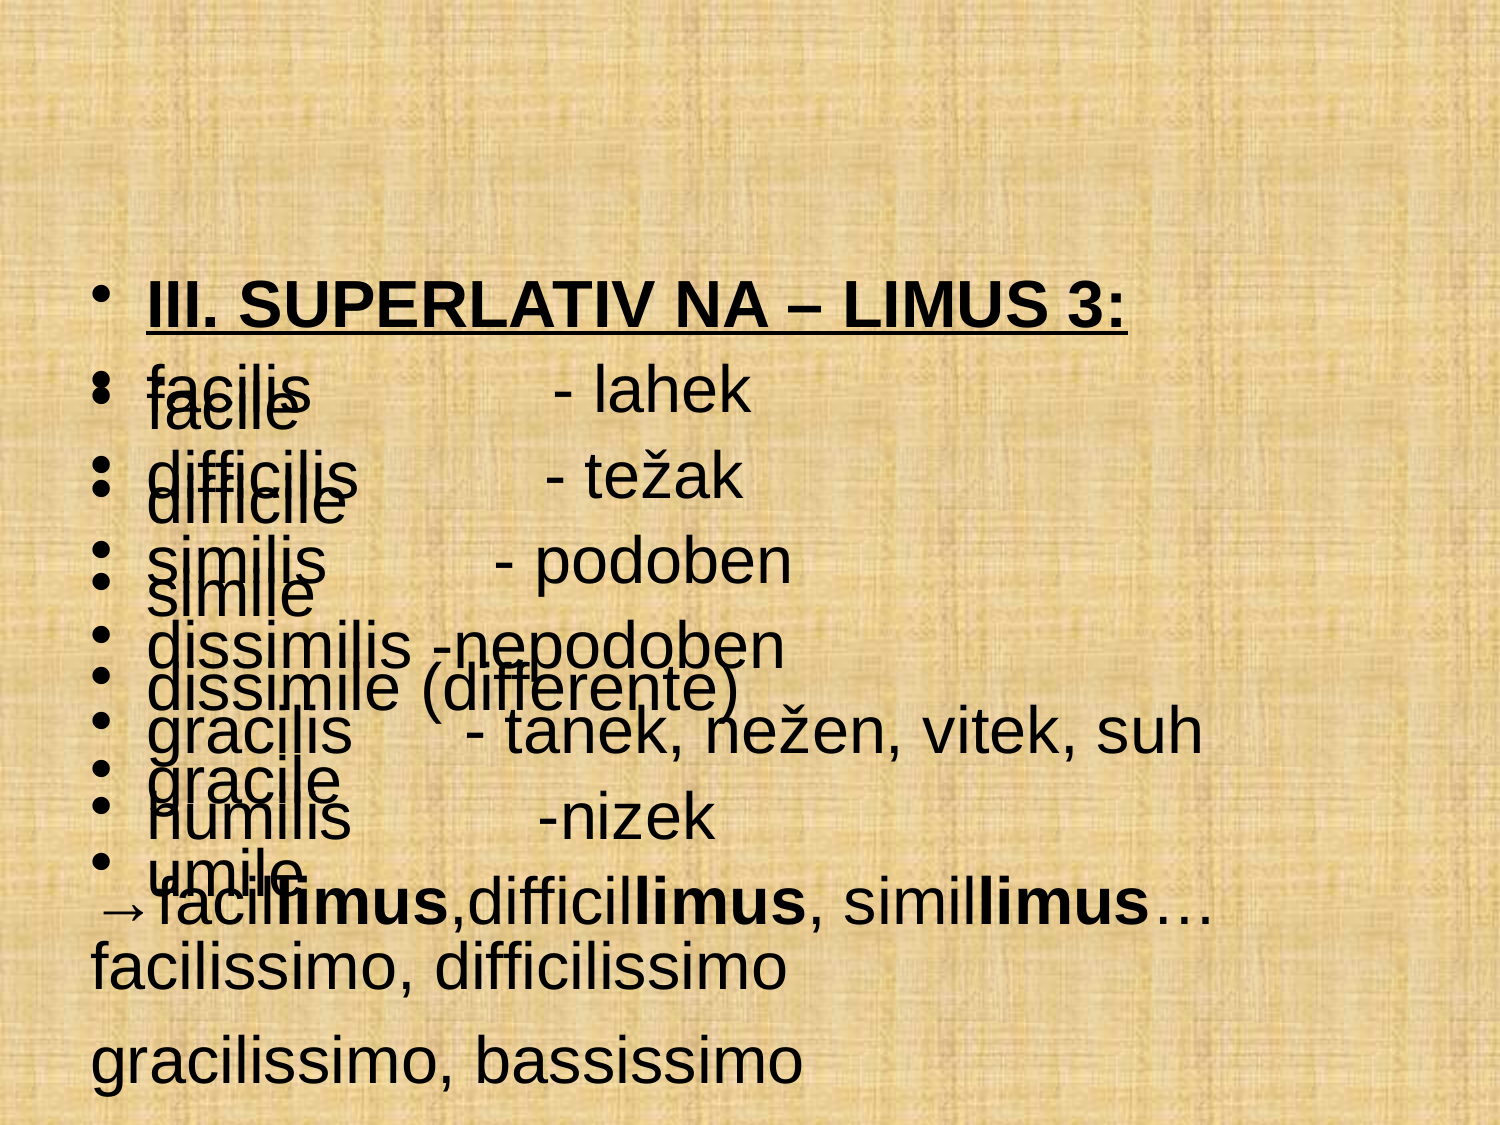

#
III. SUPERLATIV NA – LIMUS 3:
facilis - lahek
difficilis - težak
similis - podoben
dissimilis -nepodoben
gracilis - tanek, nežen, vitek, suh
humilis -nizek
→facillimus,difficillimus, simillimus…
facile
difficile
simile
dissimile (differente)
gracile
umile
facilissimo, difficilissimo
gracilissimo, bassissimo